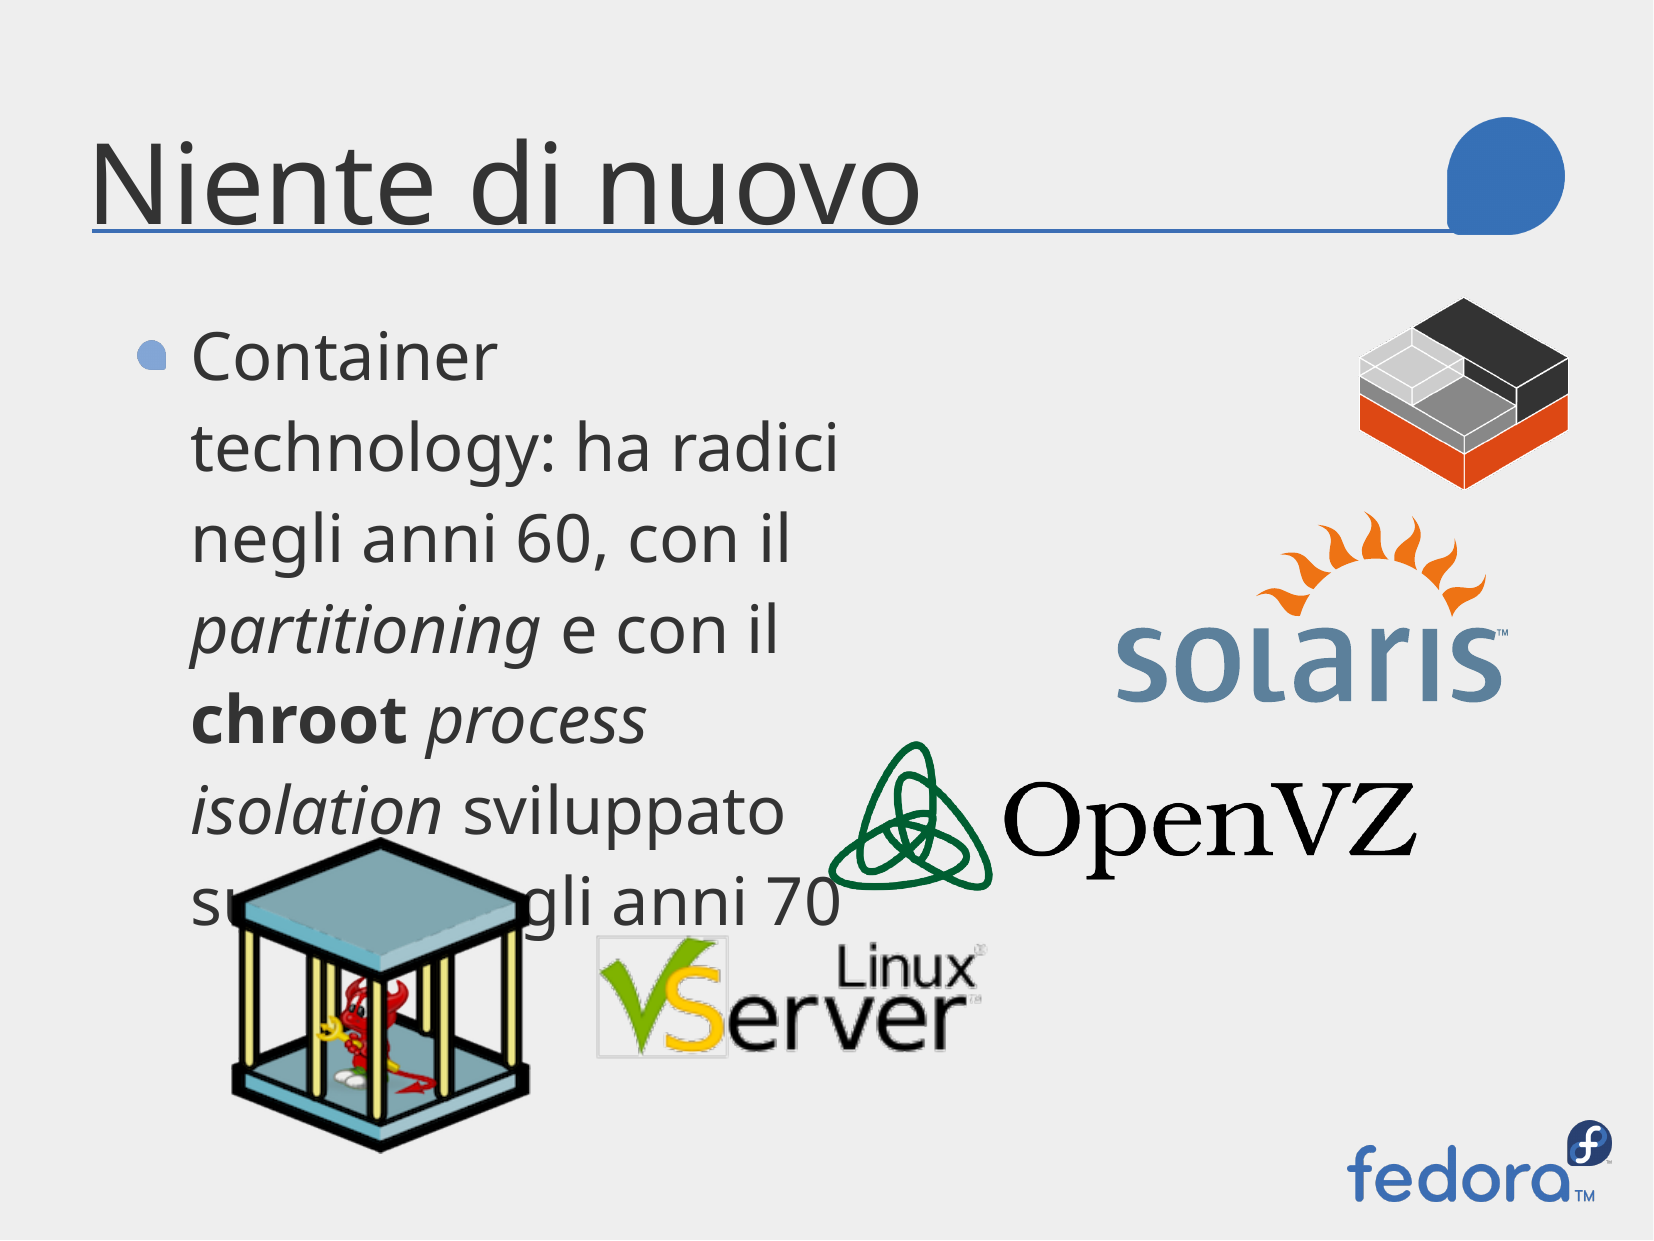

# Niente di nuovo
Container technology: ha radici negli anni 60, con il partitioning e con il chroot process isolation sviluppato su Unix negli anni 70